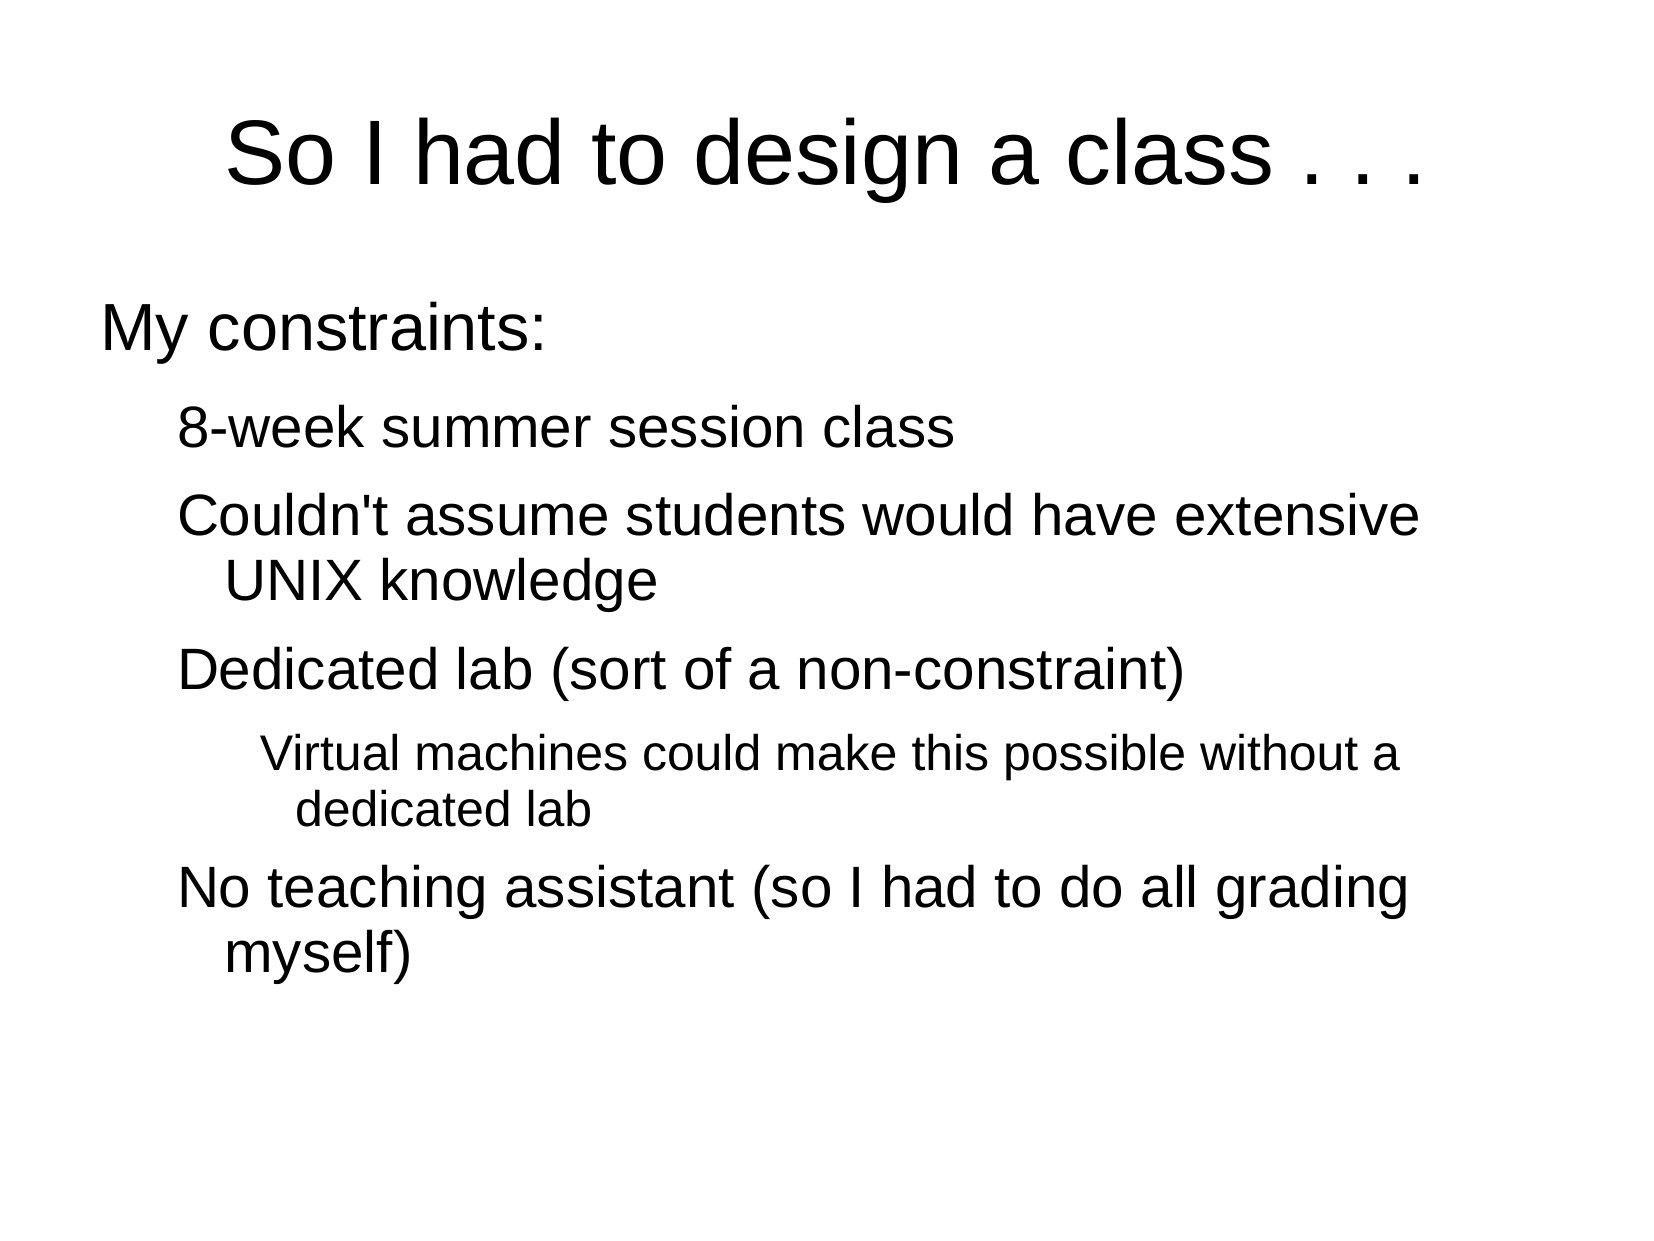

# So I had to design a class . . .
My constraints:
8-week summer session class
Couldn't assume students would have extensive UNIX knowledge
Dedicated lab (sort of a non-constraint)
Virtual machines could make this possible without a dedicated lab
No teaching assistant (so I had to do all grading myself)